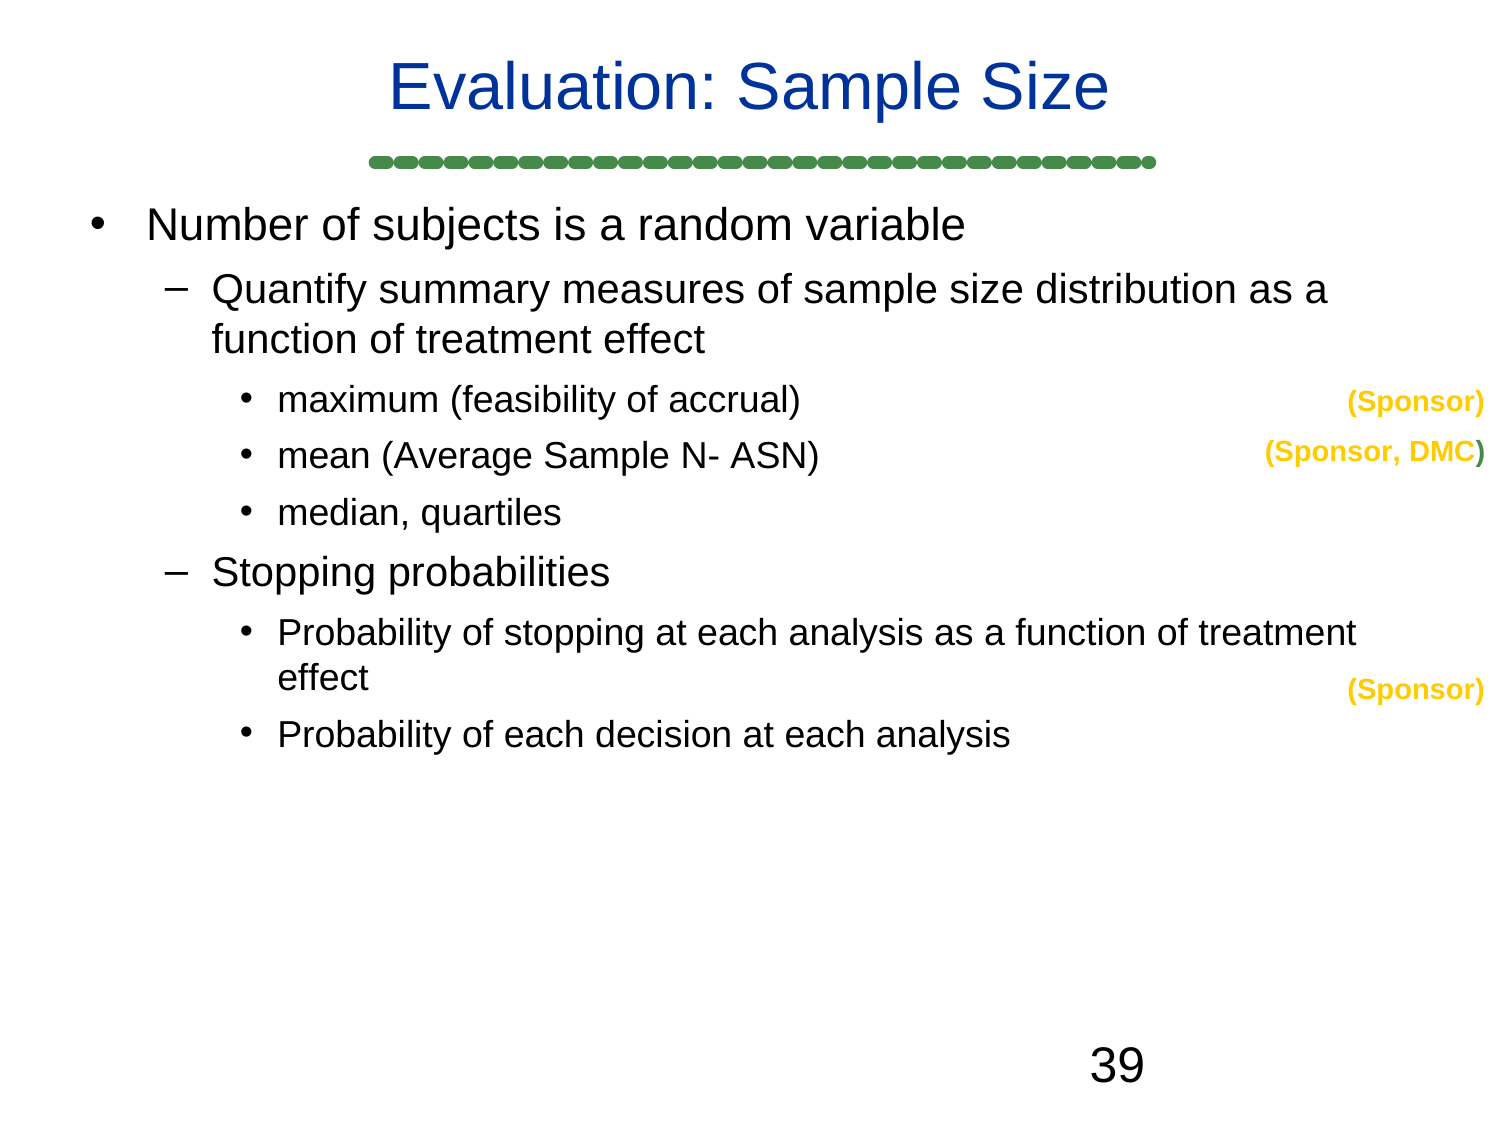

# Evaluation: Sample Size
Number of subjects is a random variable
Quantify summary measures of sample size distribution as a function of treatment effect
maximum (feasibility of accrual)
mean (Average Sample N- ASN)
median, quartiles
Stopping probabilities
Probability of stopping at each analysis as a function of treatment effect
Probability of each decision at each analysis
(Sponsor)
(Sponsor, DMC)
(Sponsor)
39